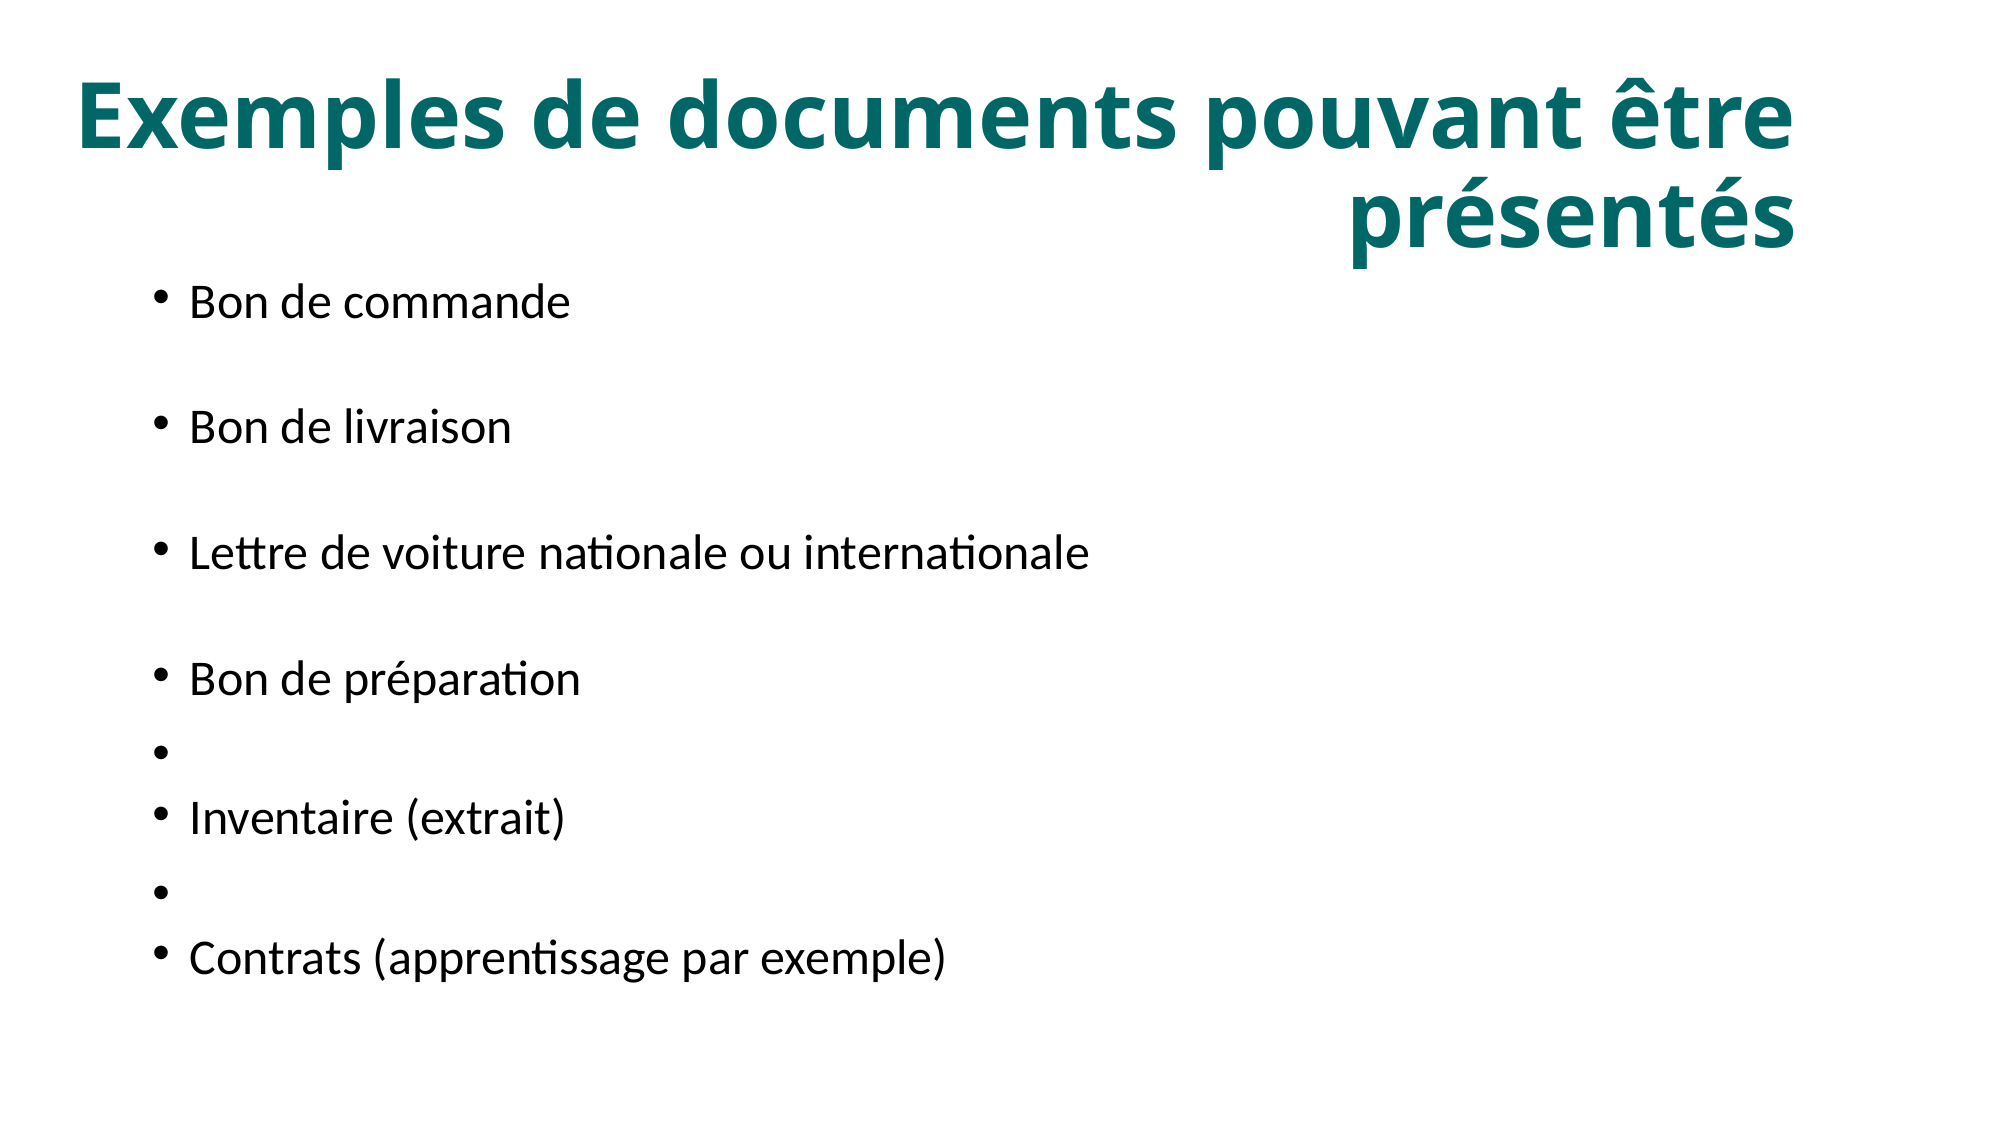

# Exemples de documents pouvant être présentés
Bon de commande
Bon de livraison
Lettre de voiture nationale ou internationale
Bon de préparation
Inventaire (extrait)
Contrats (apprentissage par exemple)